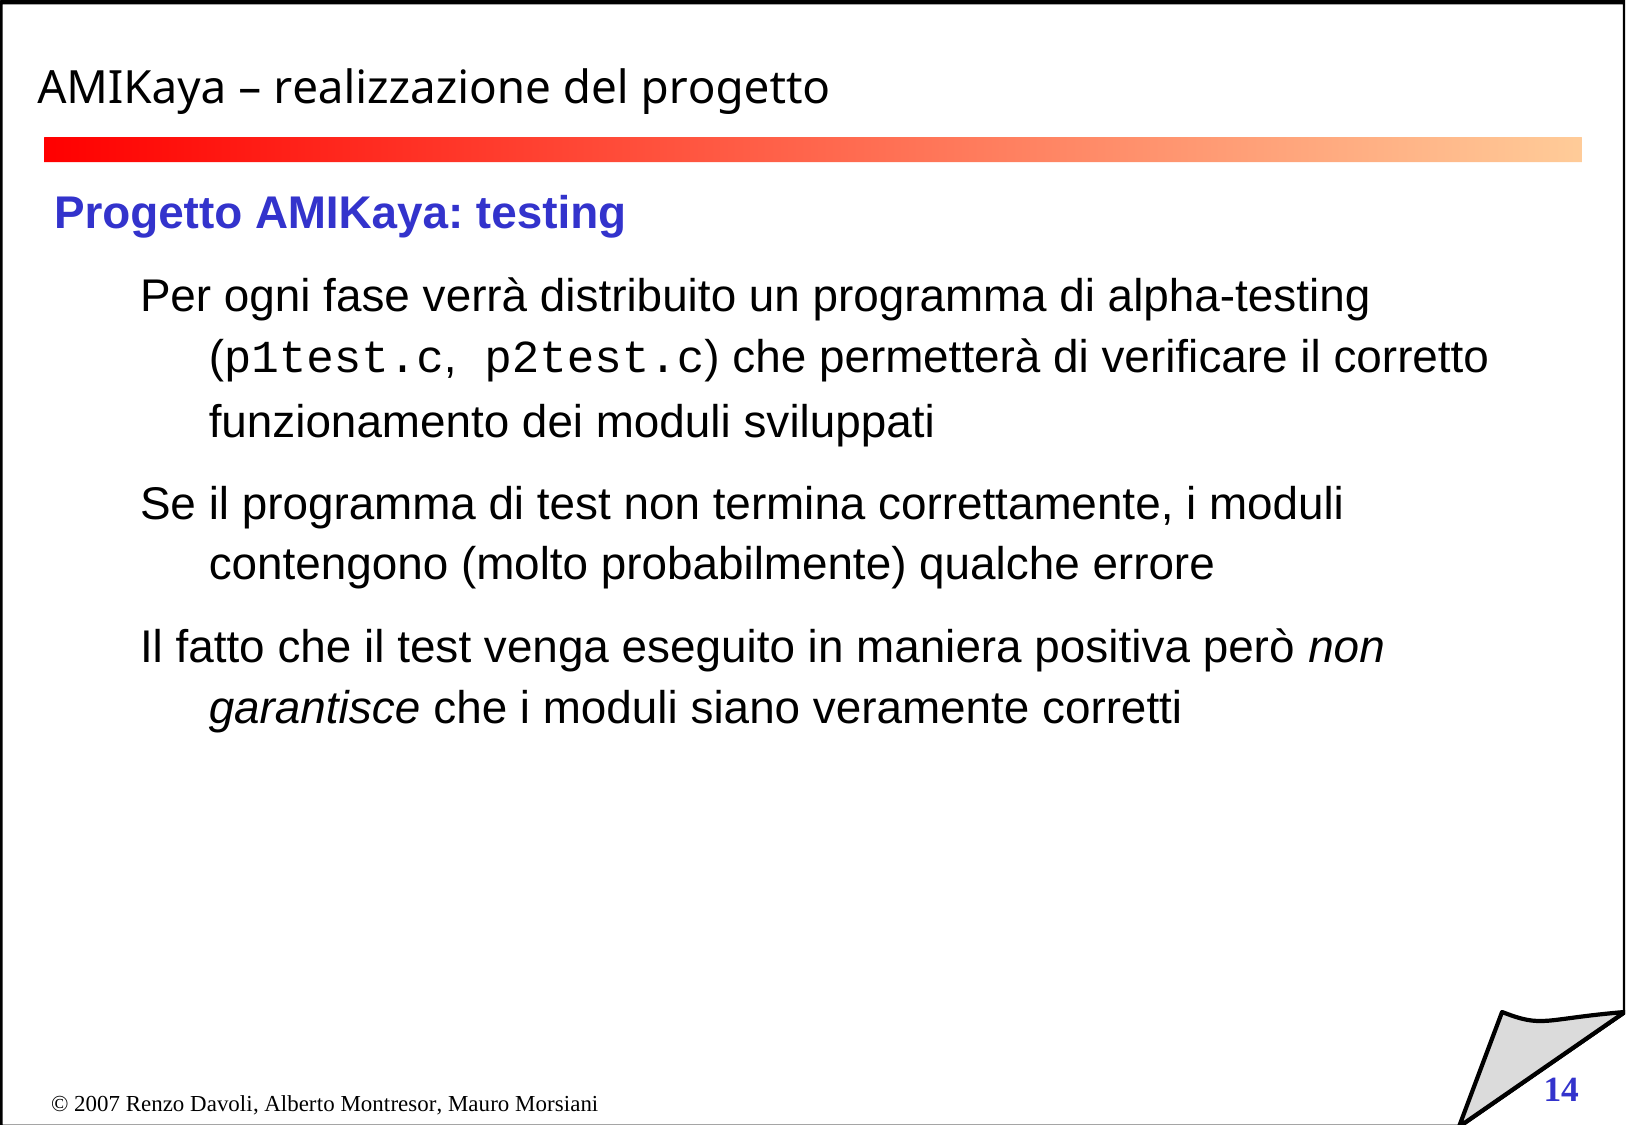

# AMIKaya – realizzazione del progetto
Progetto AMIKaya: testing
Per ogni fase verrà distribuito un programma di alpha-testing (p1test.c, p2test.c) che permetterà di verificare il corretto funzionamento dei moduli sviluppati
Se il programma di test non termina correttamente, i moduli contengono (molto probabilmente) qualche errore
Il fatto che il test venga eseguito in maniera positiva però non garantisce che i moduli siano veramente corretti